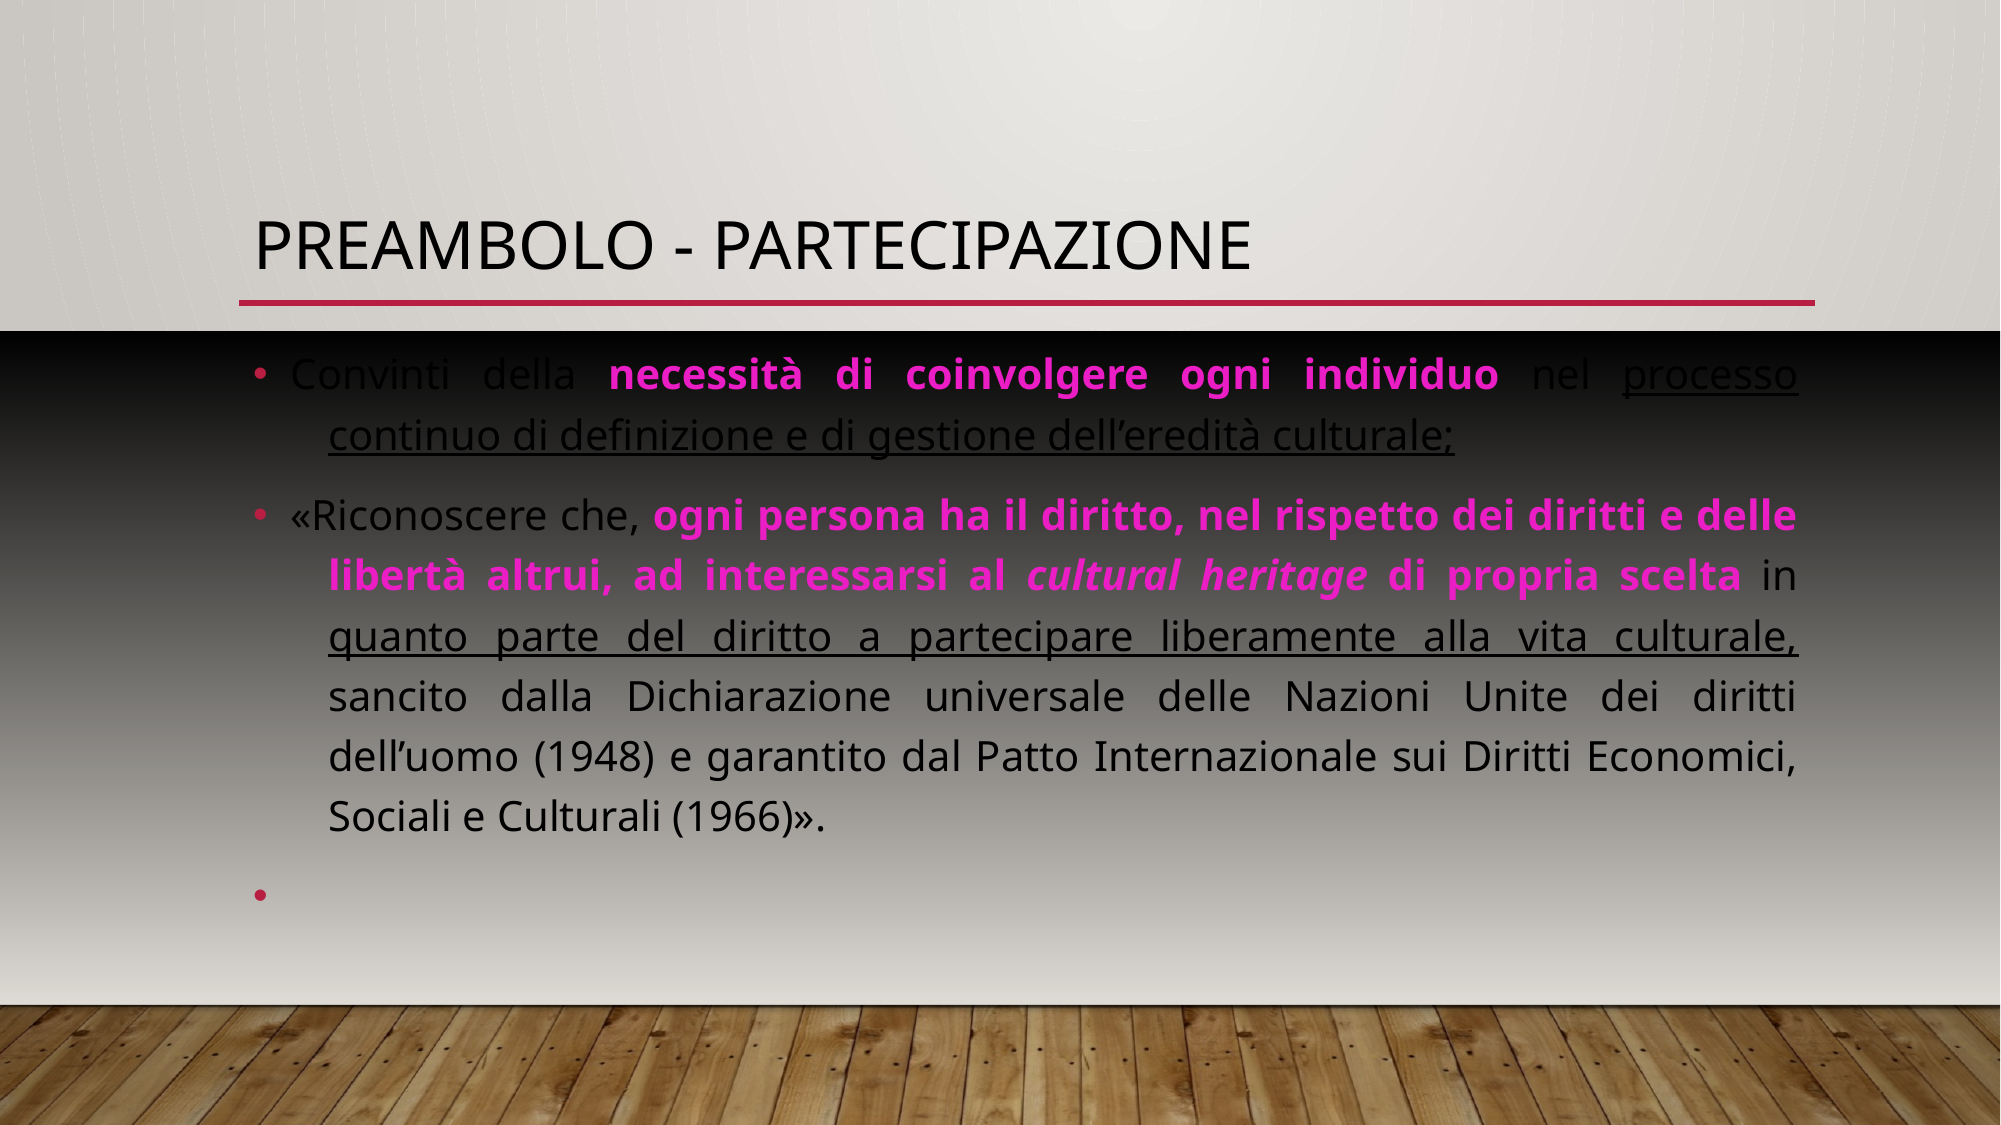

# Preambolo - partecipazione
Convinti della necessità di coinvolgere ogni individuo nel processo continuo di definizione e di gestione dell’eredità culturale;
«Riconoscere che, ogni persona ha il diritto, nel rispetto dei diritti e delle libertà altrui, ad interessarsi al cultural heritage di propria scelta in quanto parte del diritto a partecipare liberamente alla vita culturale, sancito dalla Dichiarazione universale delle Nazioni Unite dei diritti dell’uomo (1948) e garantito dal Patto Internazionale sui Diritti Economici, Sociali e Culturali (1966)».